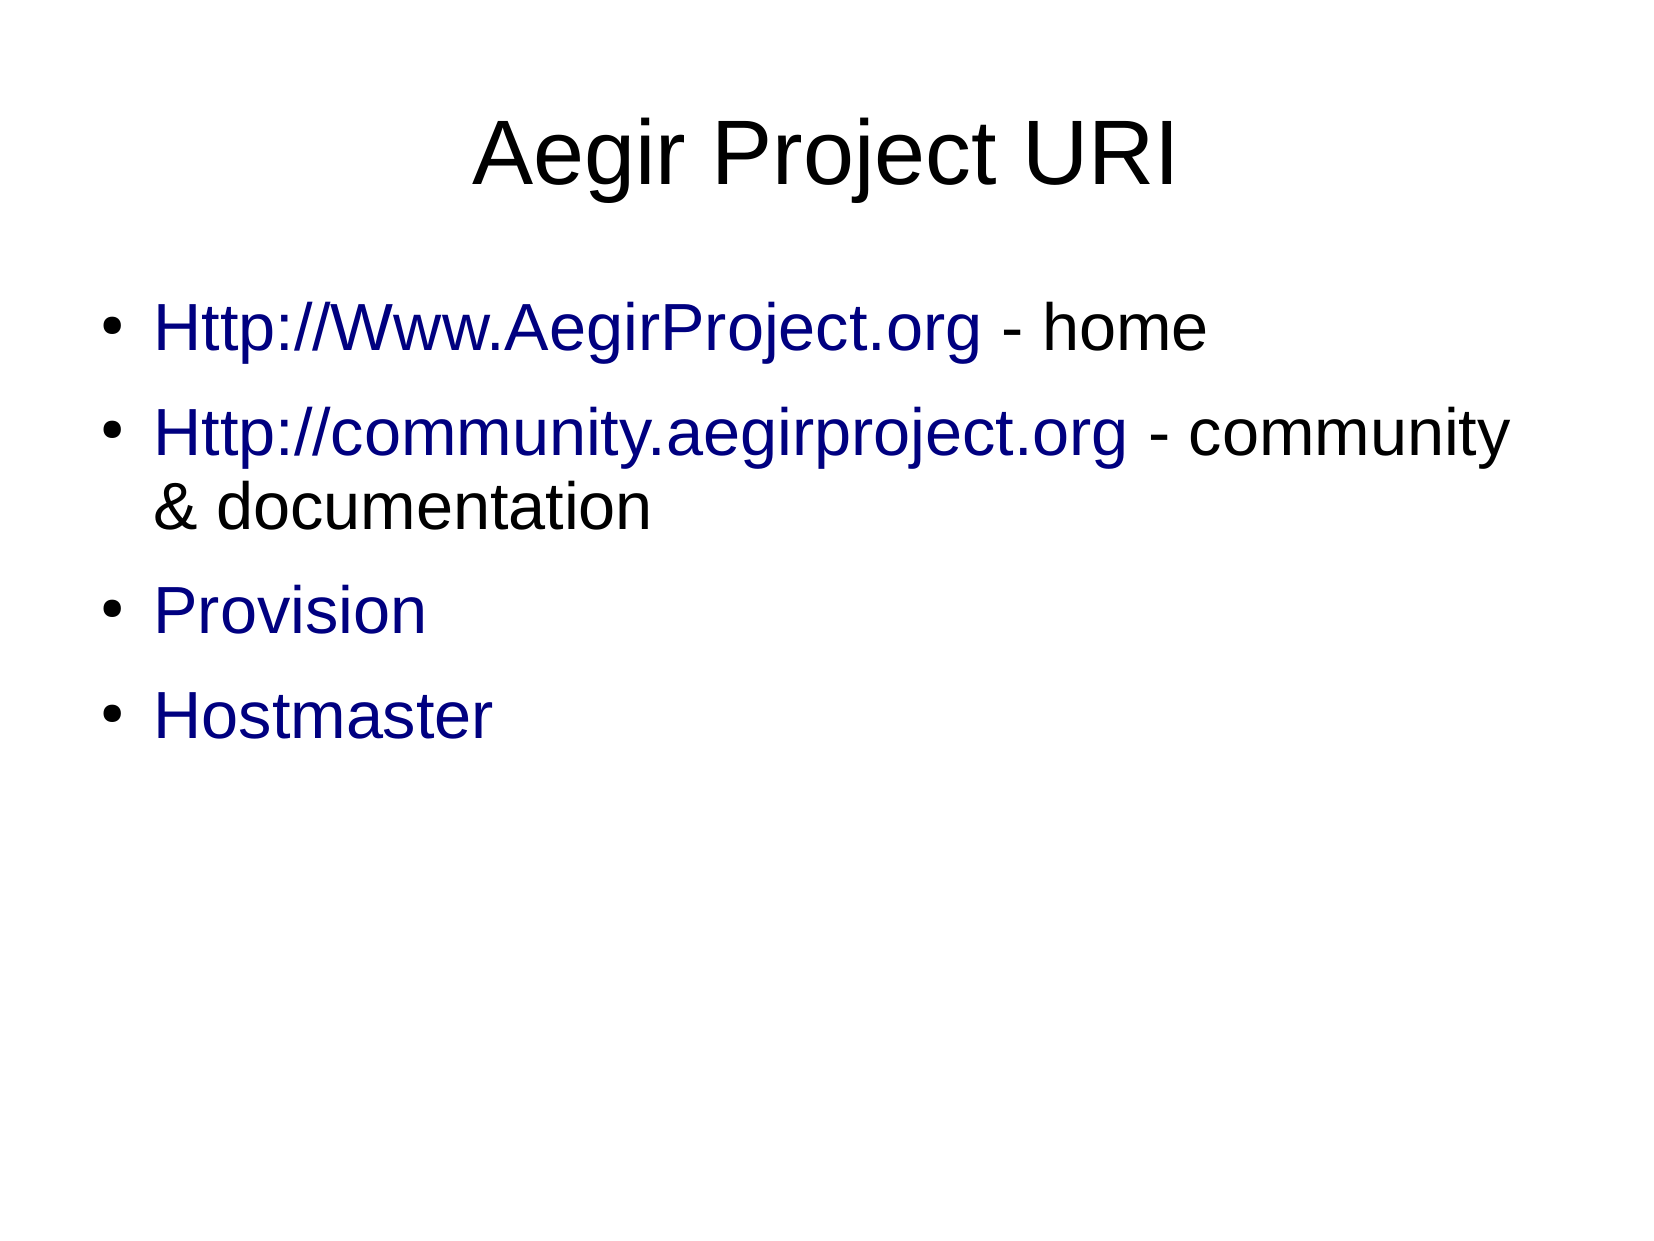

# Aegir Project URI
Http://Www.AegirProject.org - home
Http://community.aegirproject.org - community & documentation
Provision
Hostmaster